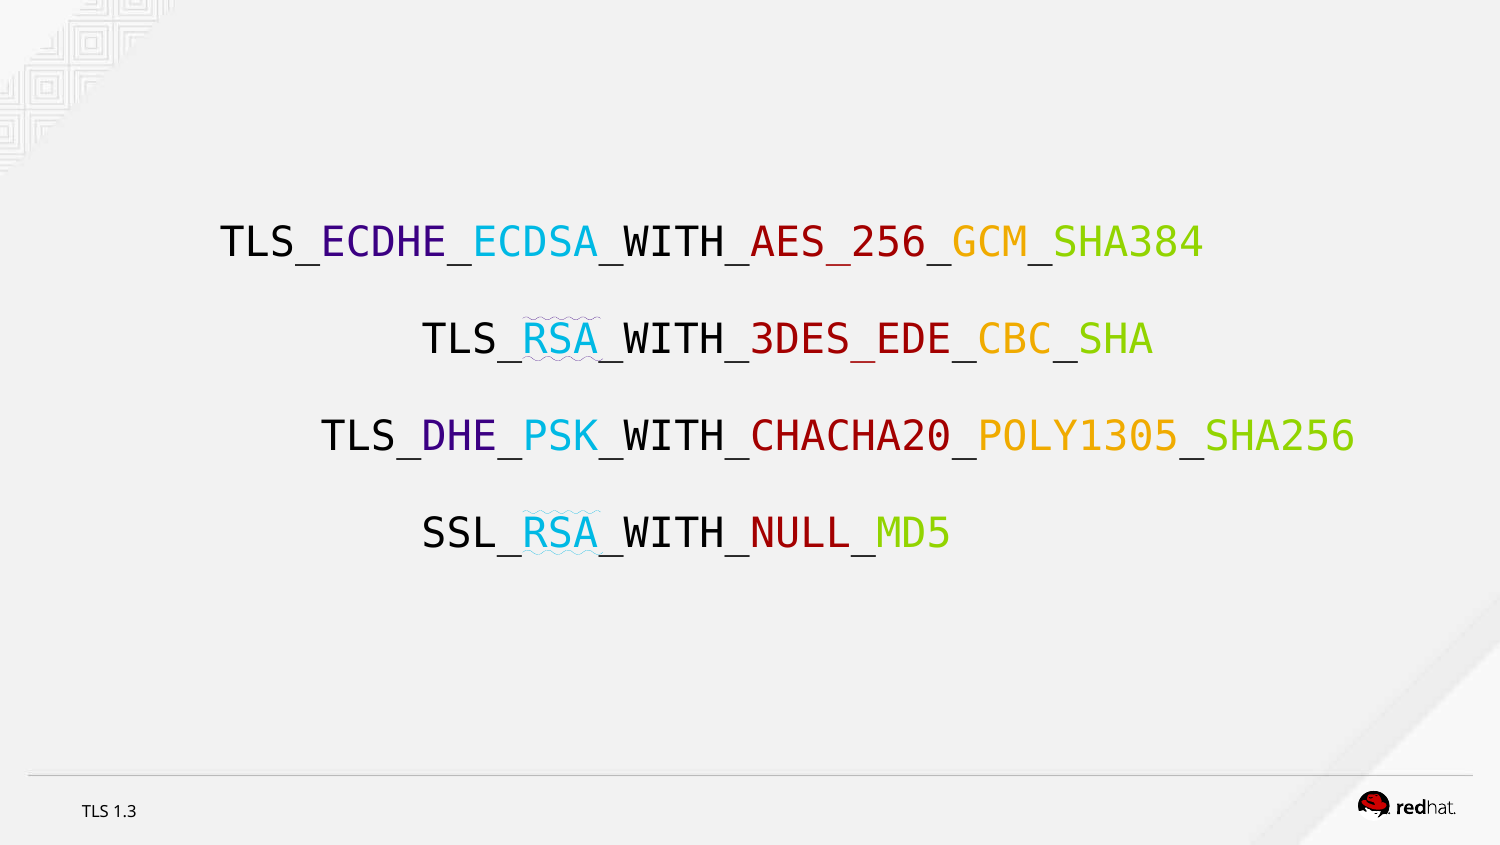

# TLS_ECDHE_ECDSA_WITH_AES_256_GCM_SHA384 TLS_RSA_WITH_3DES_EDE_CBC_SHA TLS_DHE_PSK_WITH_CHACHA20_POLY1305_SHA256 SSL_RSA_WITH_NULL_MD5
TLS 1.3